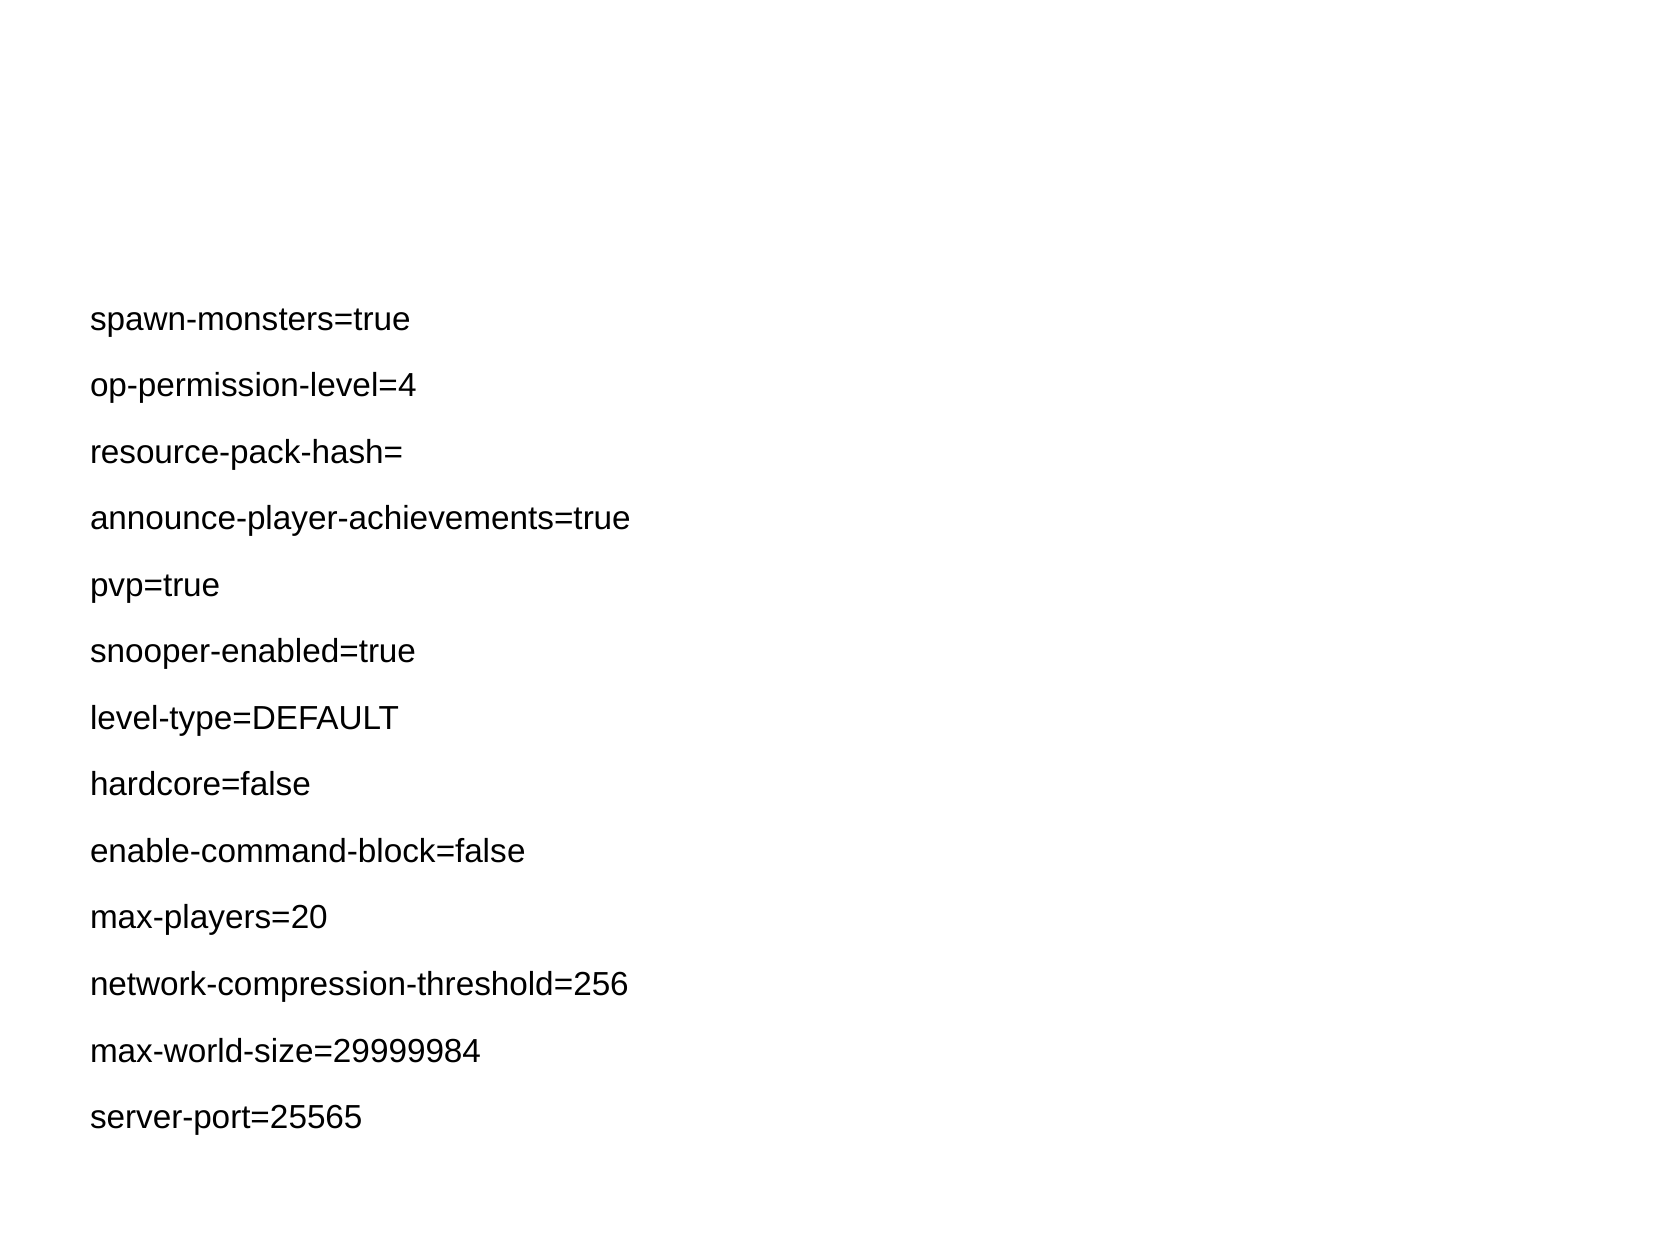

#
spawn-monsters=true
op-permission-level=4
resource-pack-hash=
announce-player-achievements=true
pvp=true
snooper-enabled=true
level-type=DEFAULT
hardcore=false
enable-command-block=false
max-players=20
network-compression-threshold=256
max-world-size=29999984
server-port=25565